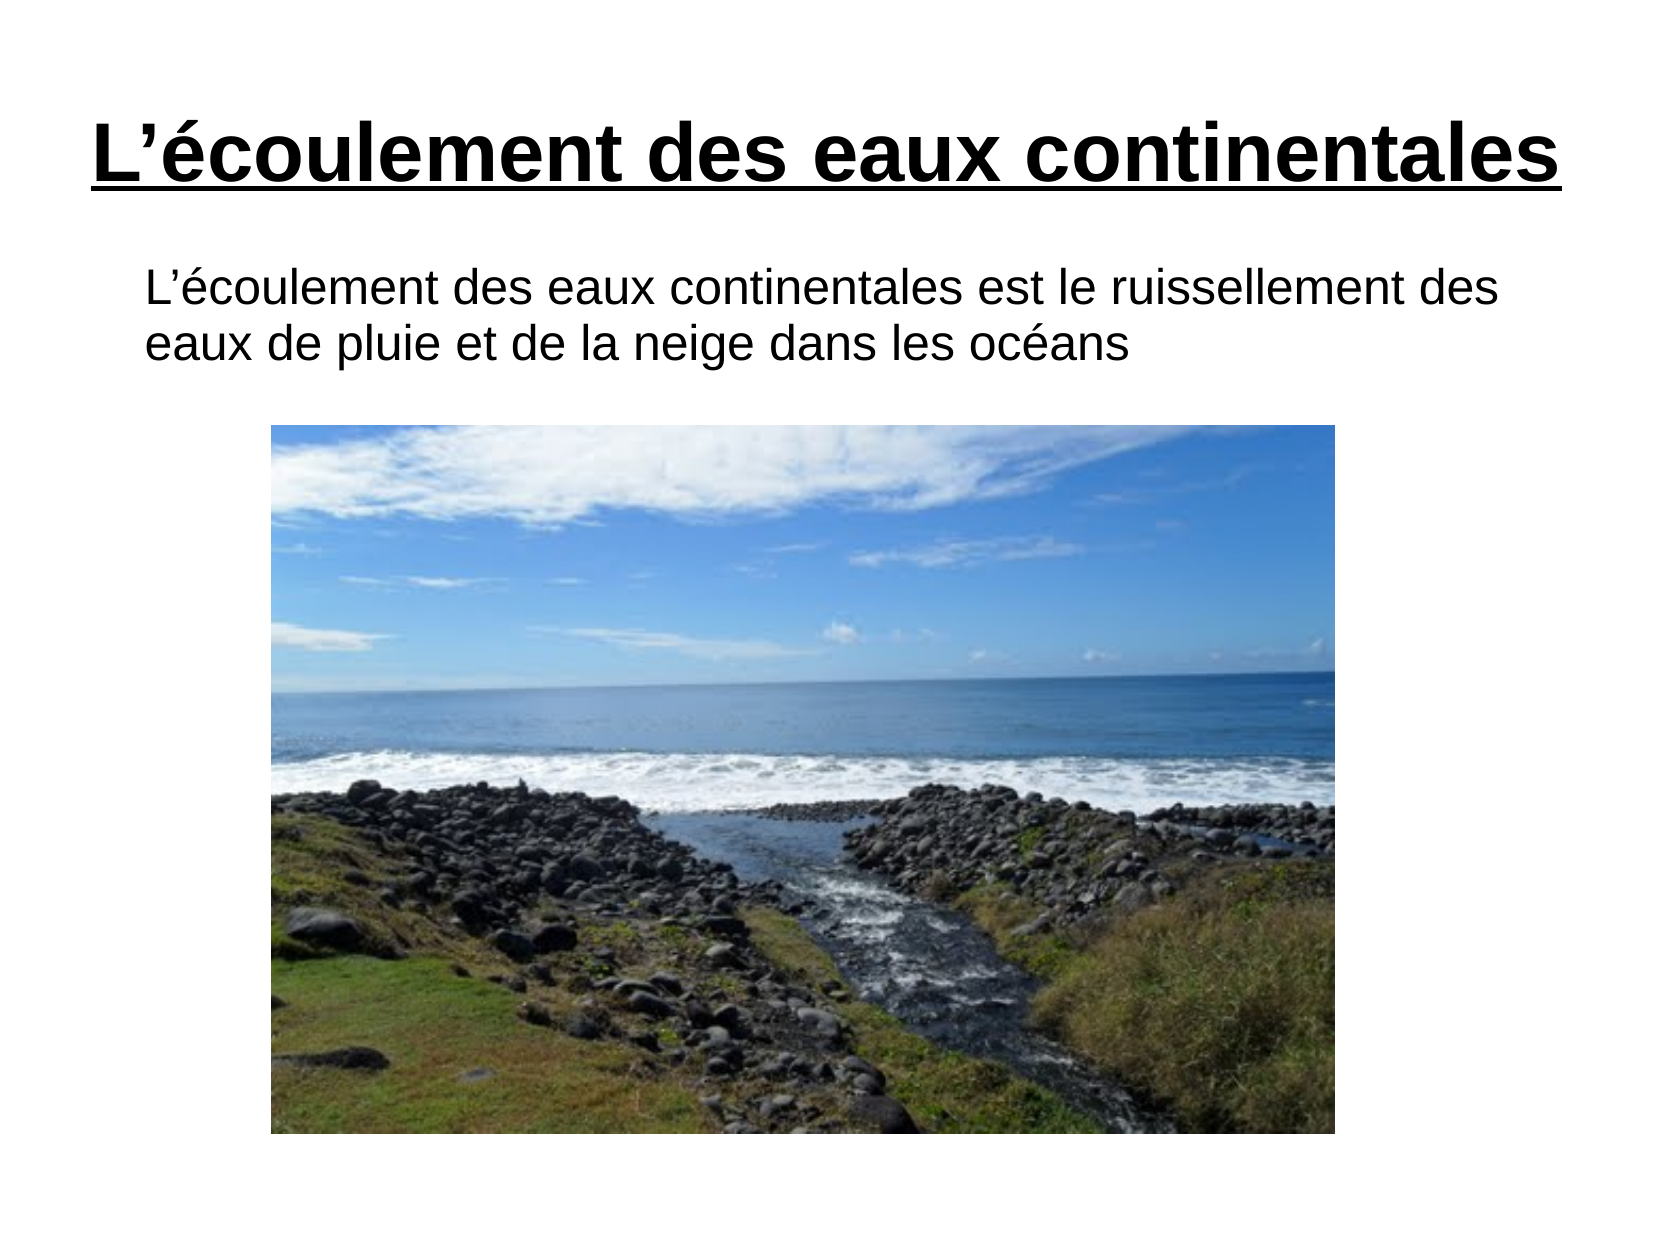

# L’écoulement des eaux continentales
L’écoulement des eaux continentales est le ruissellement des eaux de pluie et de la neige dans les océans